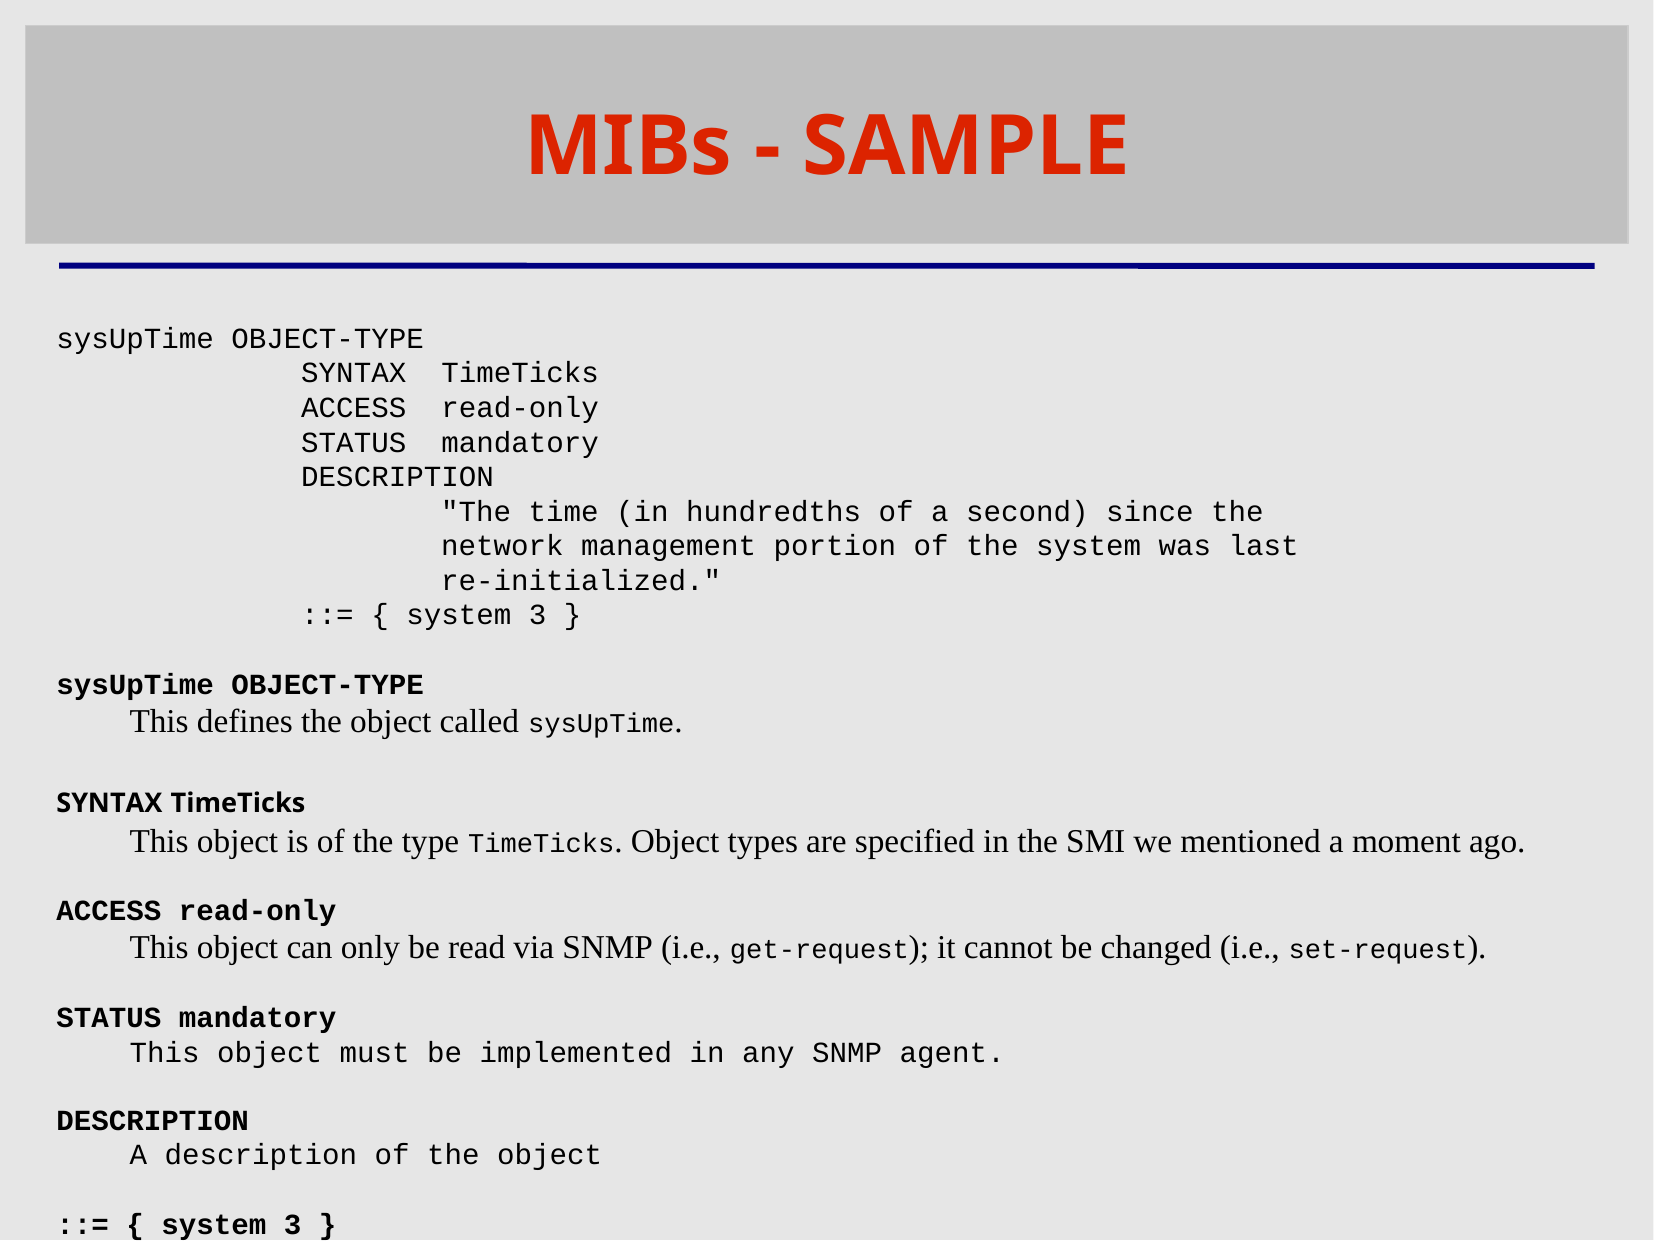

# MIBs - SAMPLE
sysUpTime OBJECT-TYPE
 SYNTAX TimeTicks
 ACCESS read-only
 STATUS mandatory
 DESCRIPTION
 "The time (in hundredths of a second) since the
 network management portion of the system was last
 re-initialized."
 ::= { system 3 }
sysUpTime OBJECT-TYPE
	This defines the object called sysUpTime.
SYNTAX TimeTicks
	This object is of the type TimeTicks. Object types are specified in the SMI we mentioned a moment ago.
ACCESS read-only
	This object can only be read via SNMP (i.e., get-request); it cannot be changed (i.e., set-request).
STATUS mandatory
	This object must be implemented in any SNMP agent.
DESCRIPTION
	A description of the object
::= { system 3 }
	The sysUpTime object is the third branch off of the system object group tree.